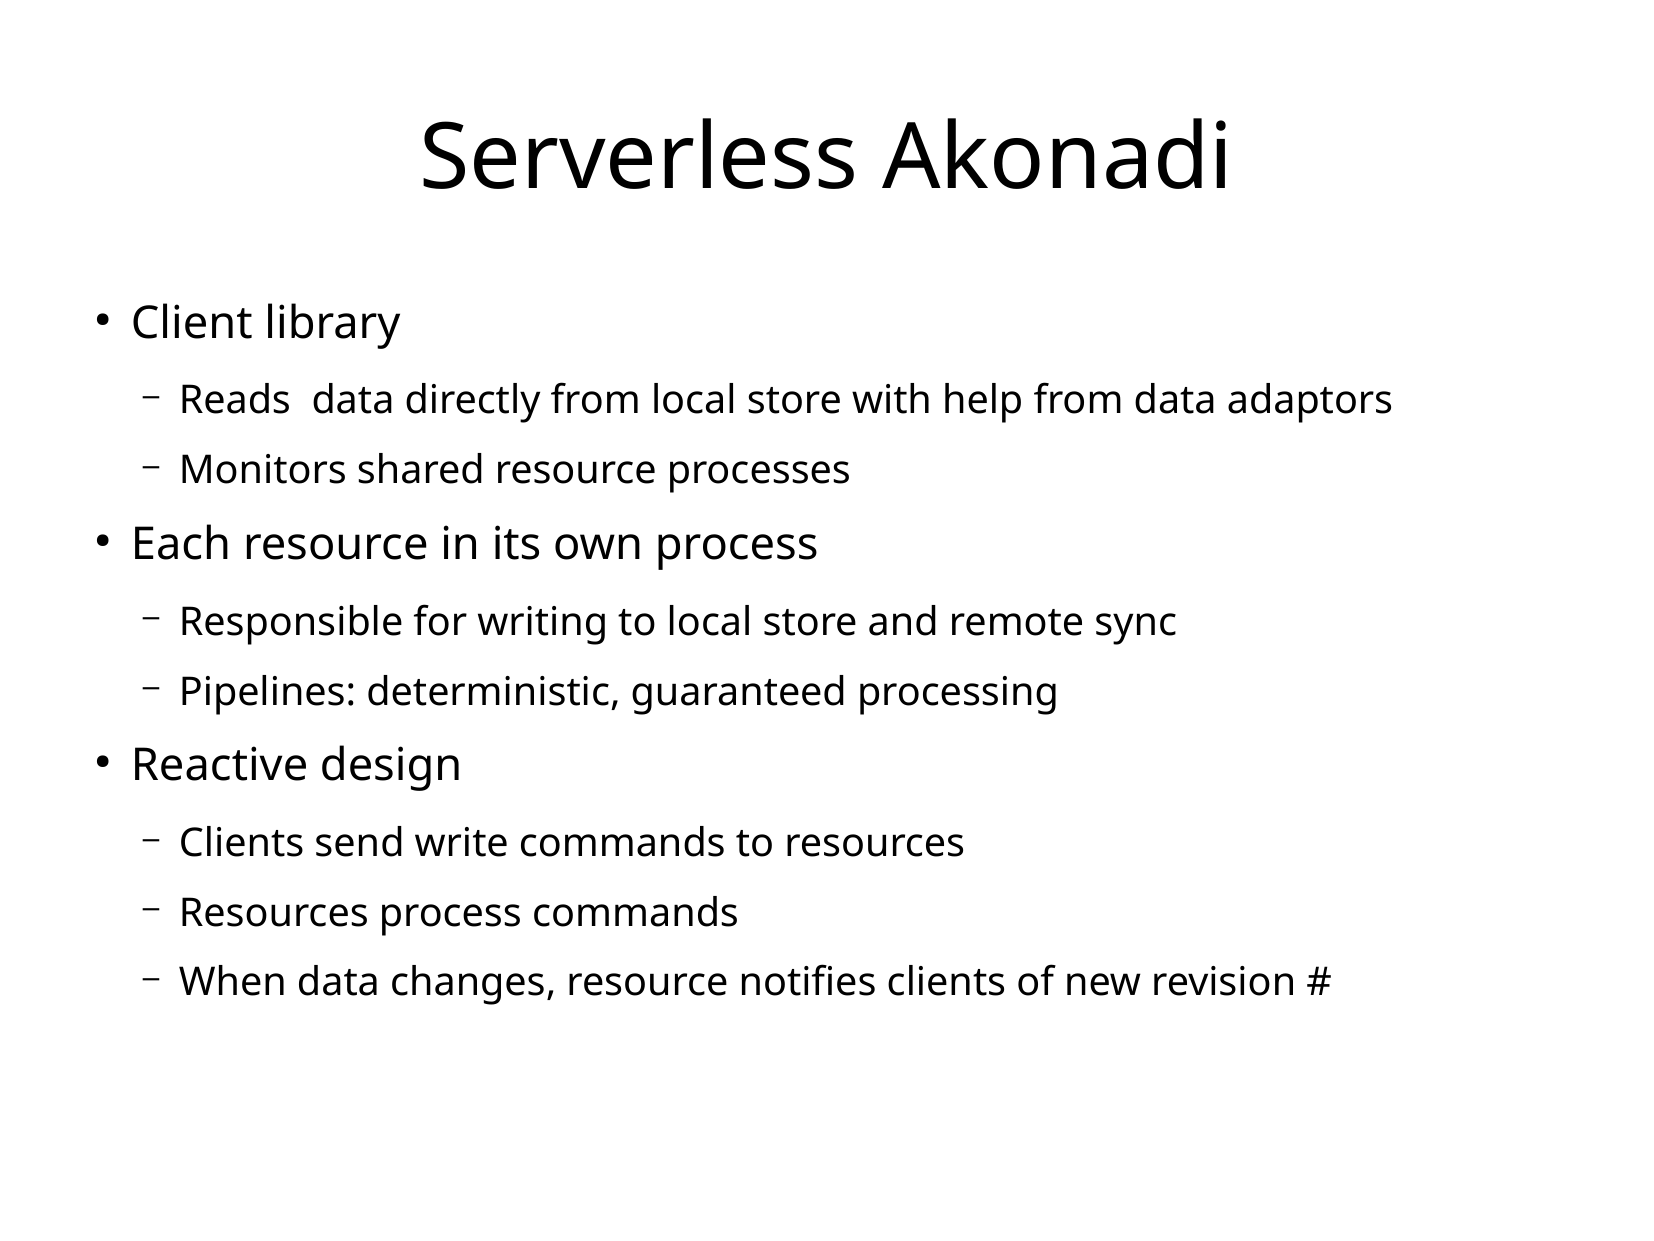

# Serverless Akonadi
Client library
Reads data directly from local store with help from data adaptors
Monitors shared resource processes
Each resource in its own process
Responsible for writing to local store and remote sync
Pipelines: deterministic, guaranteed processing
Reactive design
Clients send write commands to resources
Resources process commands
When data changes, resource notifies clients of new revision #